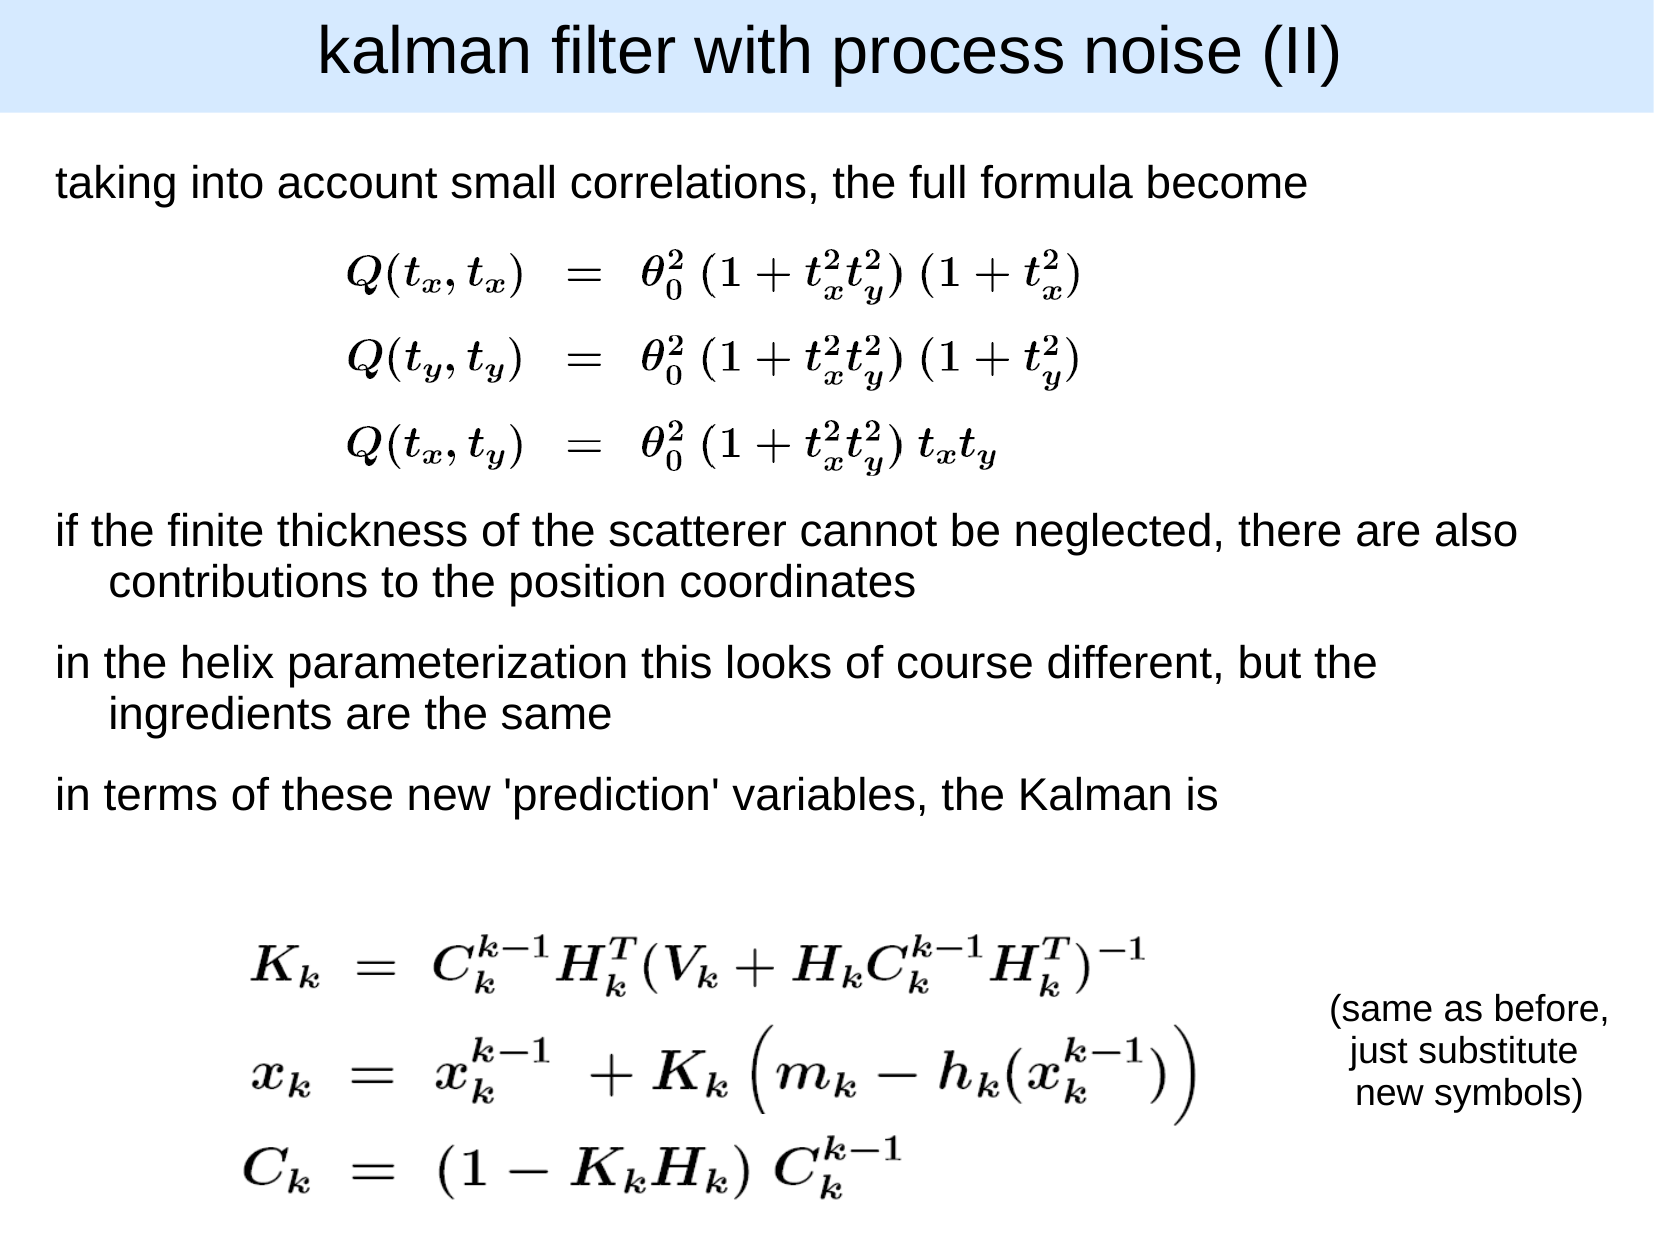

# kalman filter with process noise (II)
taking into account small correlations, the full formula become
if the finite thickness of the scatterer cannot be neglected, there are also contributions to the position coordinates
in the helix parameterization this looks of course different, but the ingredients are the same
in terms of these new 'prediction' variables, the Kalman is
(same as before,
just substitute
new symbols)